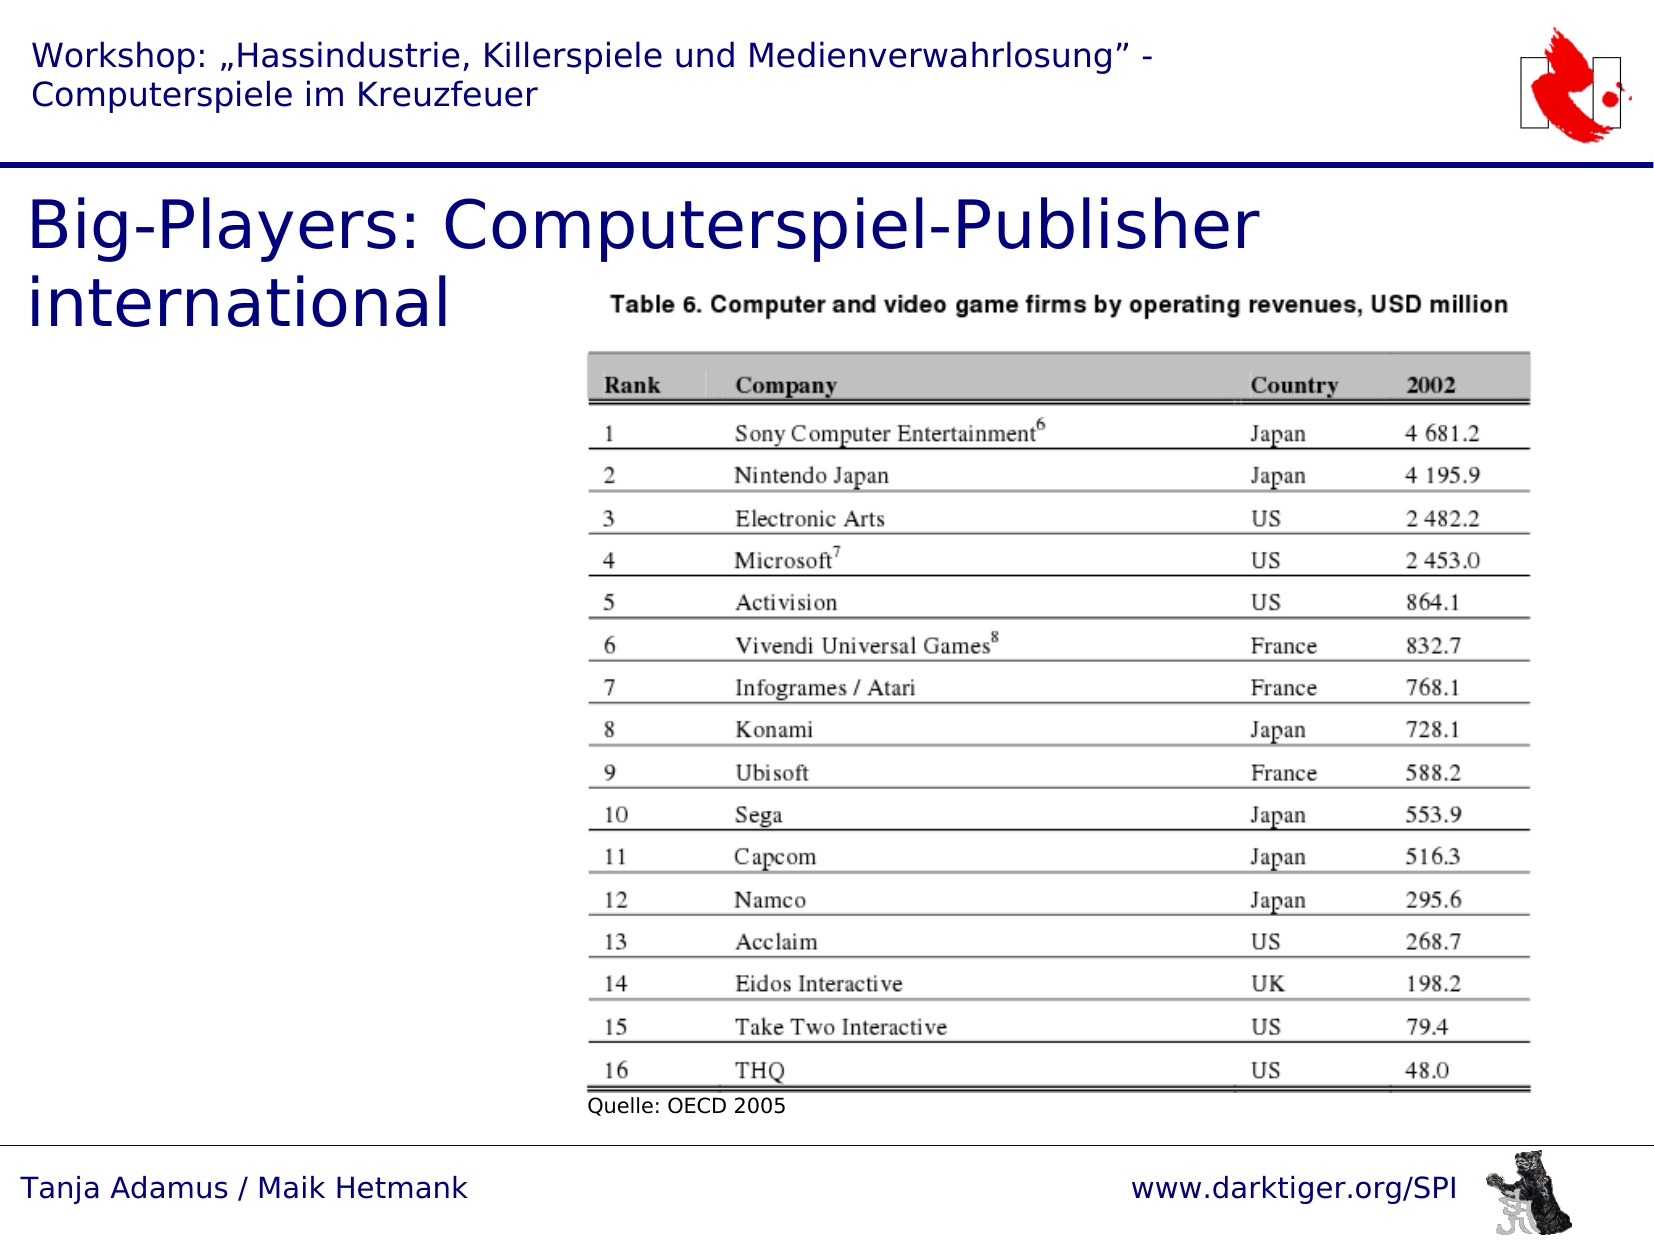

Workshop: „Hassindustrie, Killerspiele und Medienverwahrlosung” - Computerspiele im Kreuzfeuer
Big-Players: Computerspiel-Publisher international
Quelle: OECD 2005